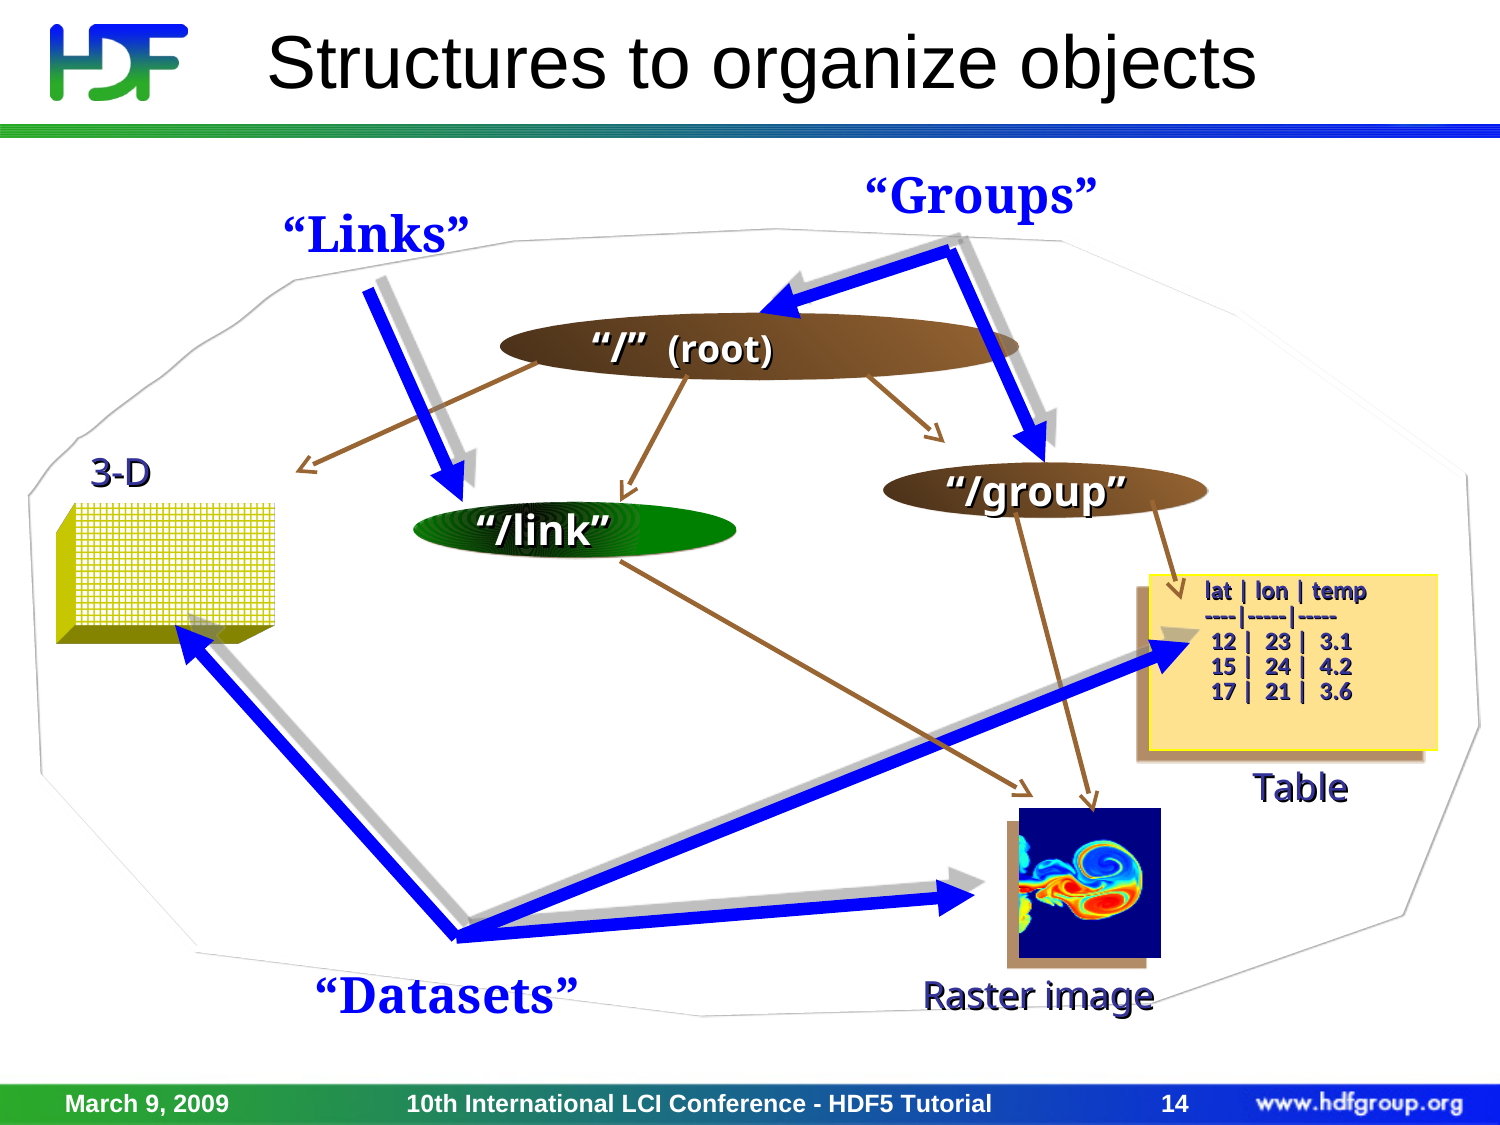

# Structures to organize objects
“Groups”
“Links”
“/link”
“/” (root)
3-D array
“/group”
lat | lon | temp
----|-----|-----
 12 | 23 | 3.1
 15 | 24 | 4.2
 17 | 21 | 3.6
Table
“Datasets”
Raster image
March 9, 2009
10th International LCI Conference - HDF5 Tutorial